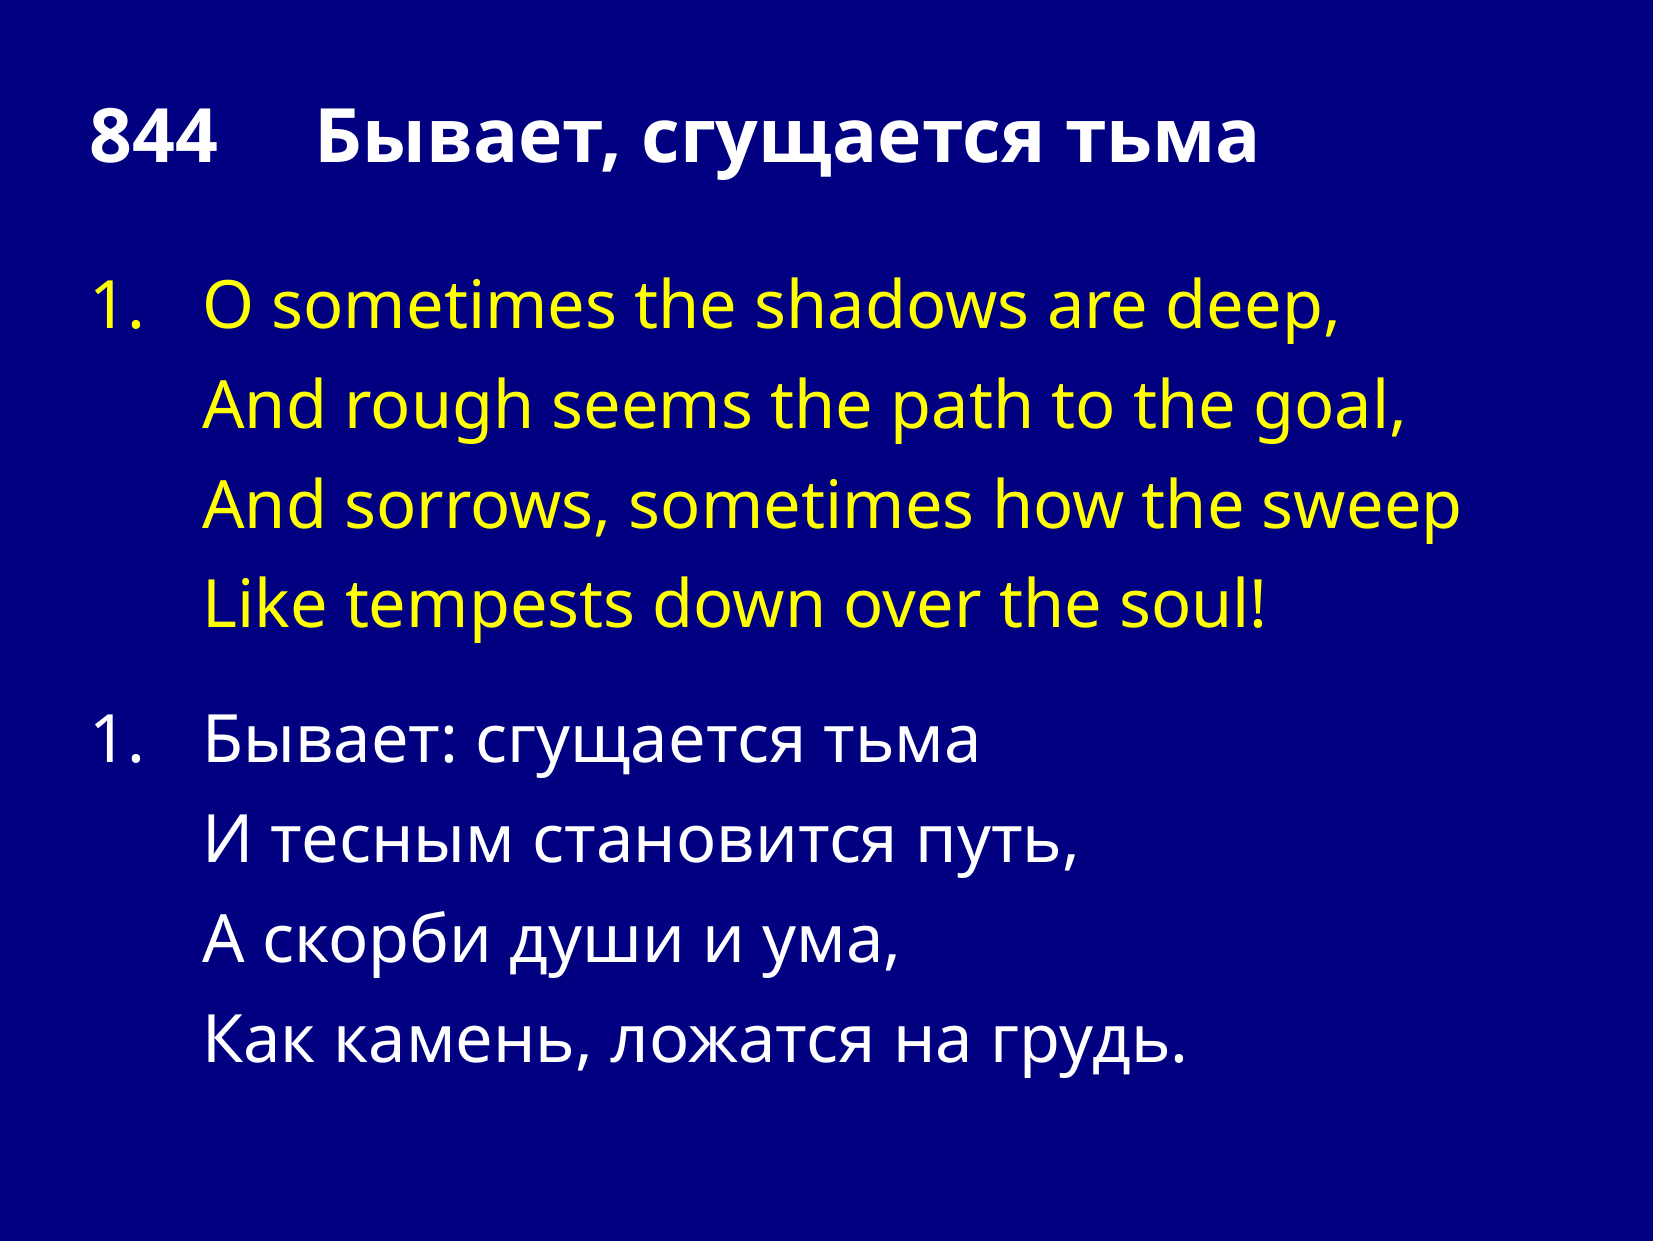

844	Бывает, сгущается тьма
1.	O sometimes the shadows are deep,
	And rough seems the path to the goal,
	And sorrows, sometimes how the sweep
	Like tempests down over the soul!
1.	Бывает: сгущается тьма
	И тесным становится путь,
	А скорби души и ума,
	Как камень, ложатся на грудь.